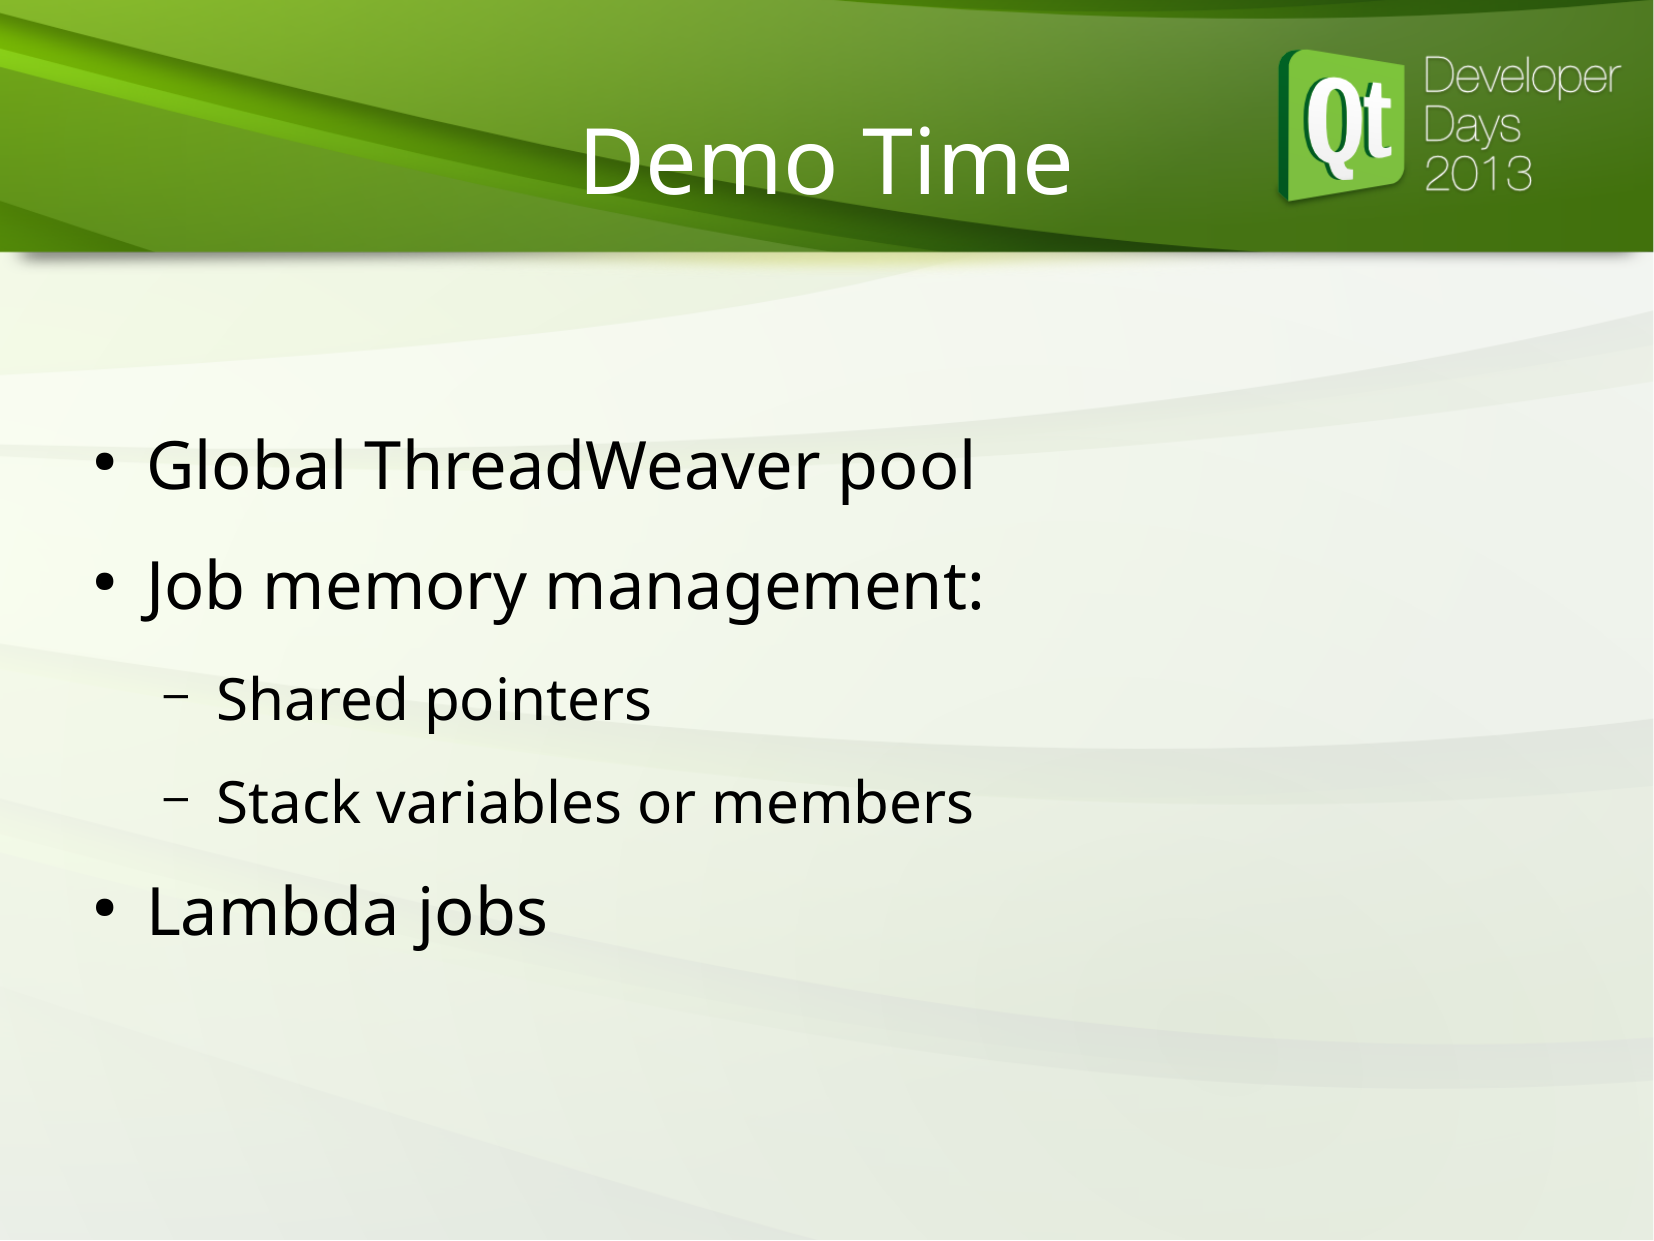

# Demo Time
Global ThreadWeaver pool
Job memory management:
Shared pointers
Stack variables or members
Lambda jobs